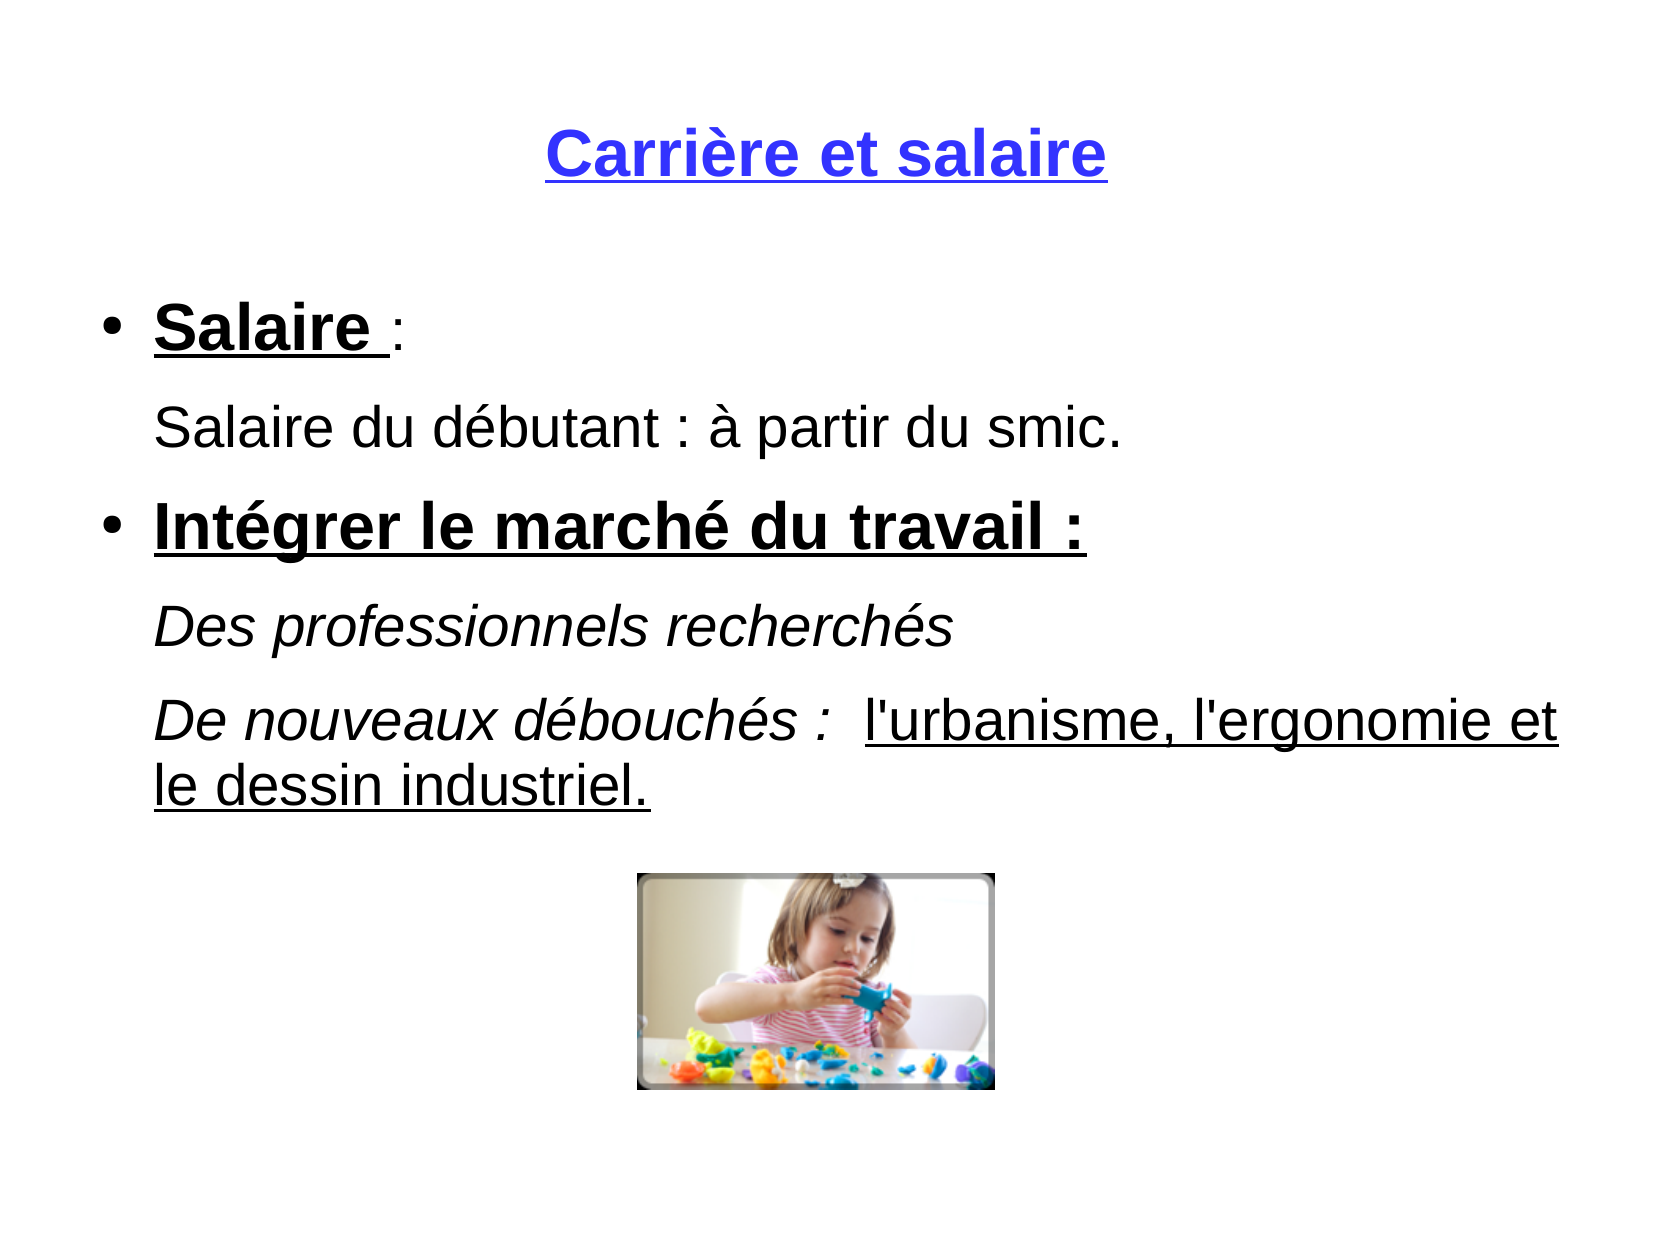

# Carrière et salaire
Salaire :
Salaire du débutant : à partir du smic.
Intégrer le marché du travail :
Des professionnels recherchés
De nouveaux débouchés : l'urbanisme, l'ergonomie et le dessin industriel.